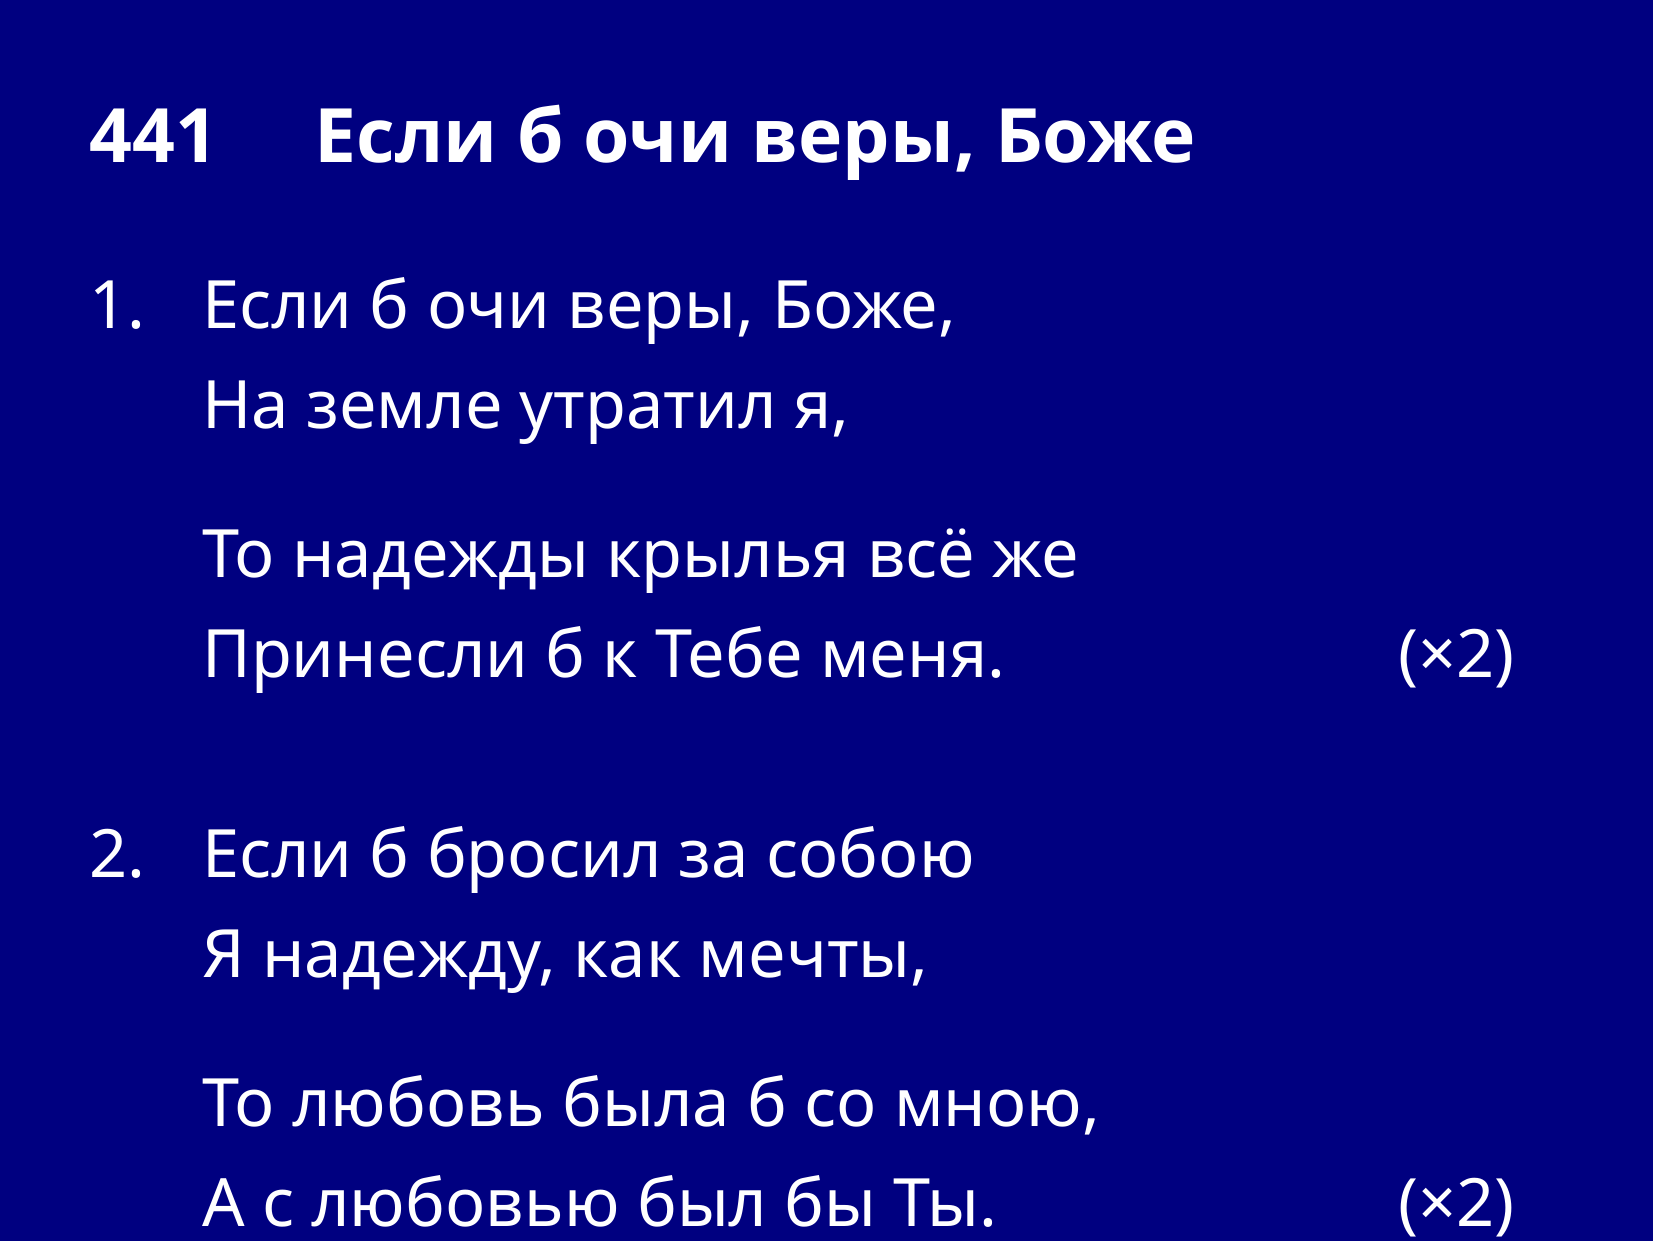

441	Если б очи веры, Боже
1.	Если б очи веры, Боже,
	На земле утратил я,
	То надежды крылья всё же
	Принесли б к Тебе меня.	(×2)
2.	Если б бросил за собою
	Я надежду, как мечты,
	То любовь была б со мною,
	А с любовью был бы Ты.	(×2)